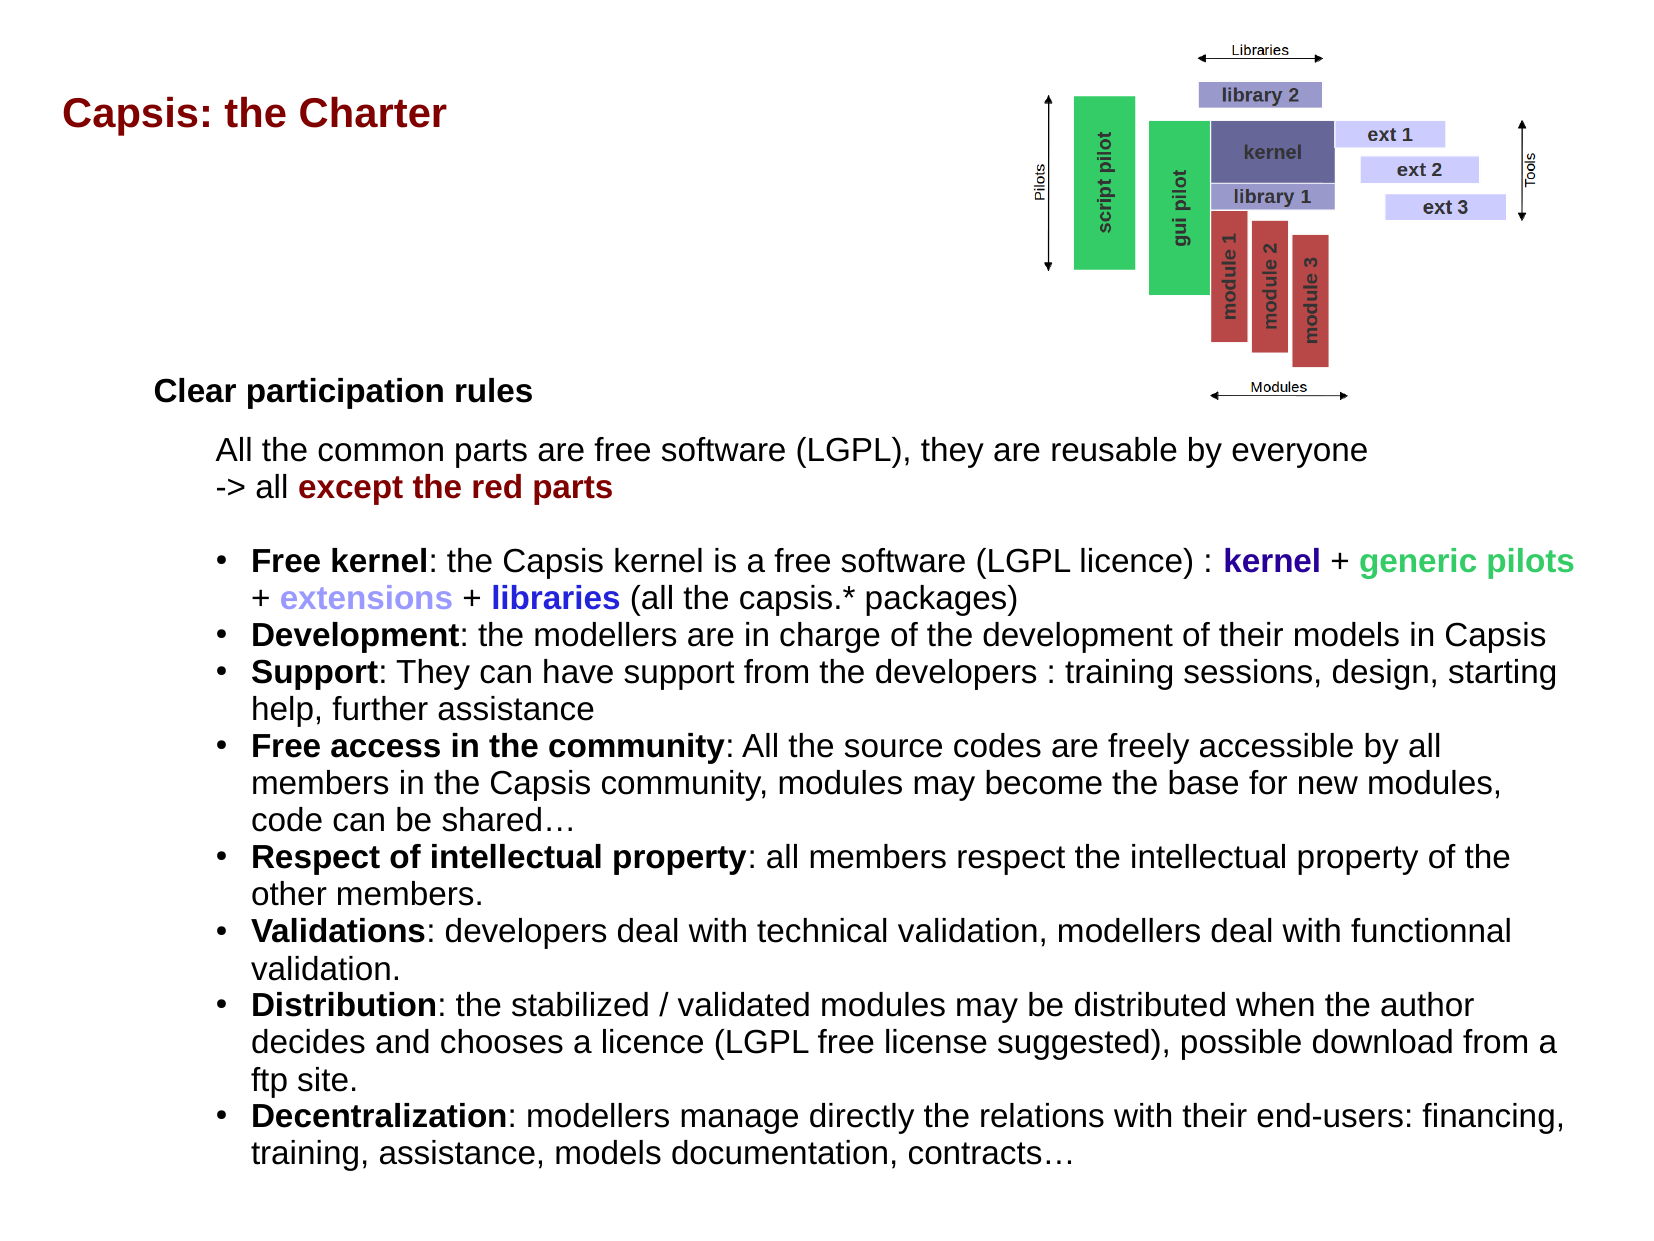

Capsis: the Charter
Clear participation rules
All the common parts are free software (LGPL), they are reusable by everyone
-> all except the red parts
Free kernel: the Capsis kernel is a free software (LGPL licence) : kernel + generic pilots + extensions + libraries (all the capsis.* packages)
Development: the modellers are in charge of the development of their models in Capsis
Support: They can have support from the developers : training sessions, design, starting help, further assistance
Free access in the community: All the source codes are freely accessible by all members in the Capsis community, modules may become the base for new modules, code can be shared…
Respect of intellectual property: all members respect the intellectual property of the other members.
Validations: developers deal with technical validation, modellers deal with functionnal validation.
Distribution: the stabilized / validated modules may be distributed when the author decides and chooses a licence (LGPL free license suggested), possible download from a ftp site.
Decentralization: modellers manage directly the relations with their end-users: financing, training, assistance, models documentation, contracts…